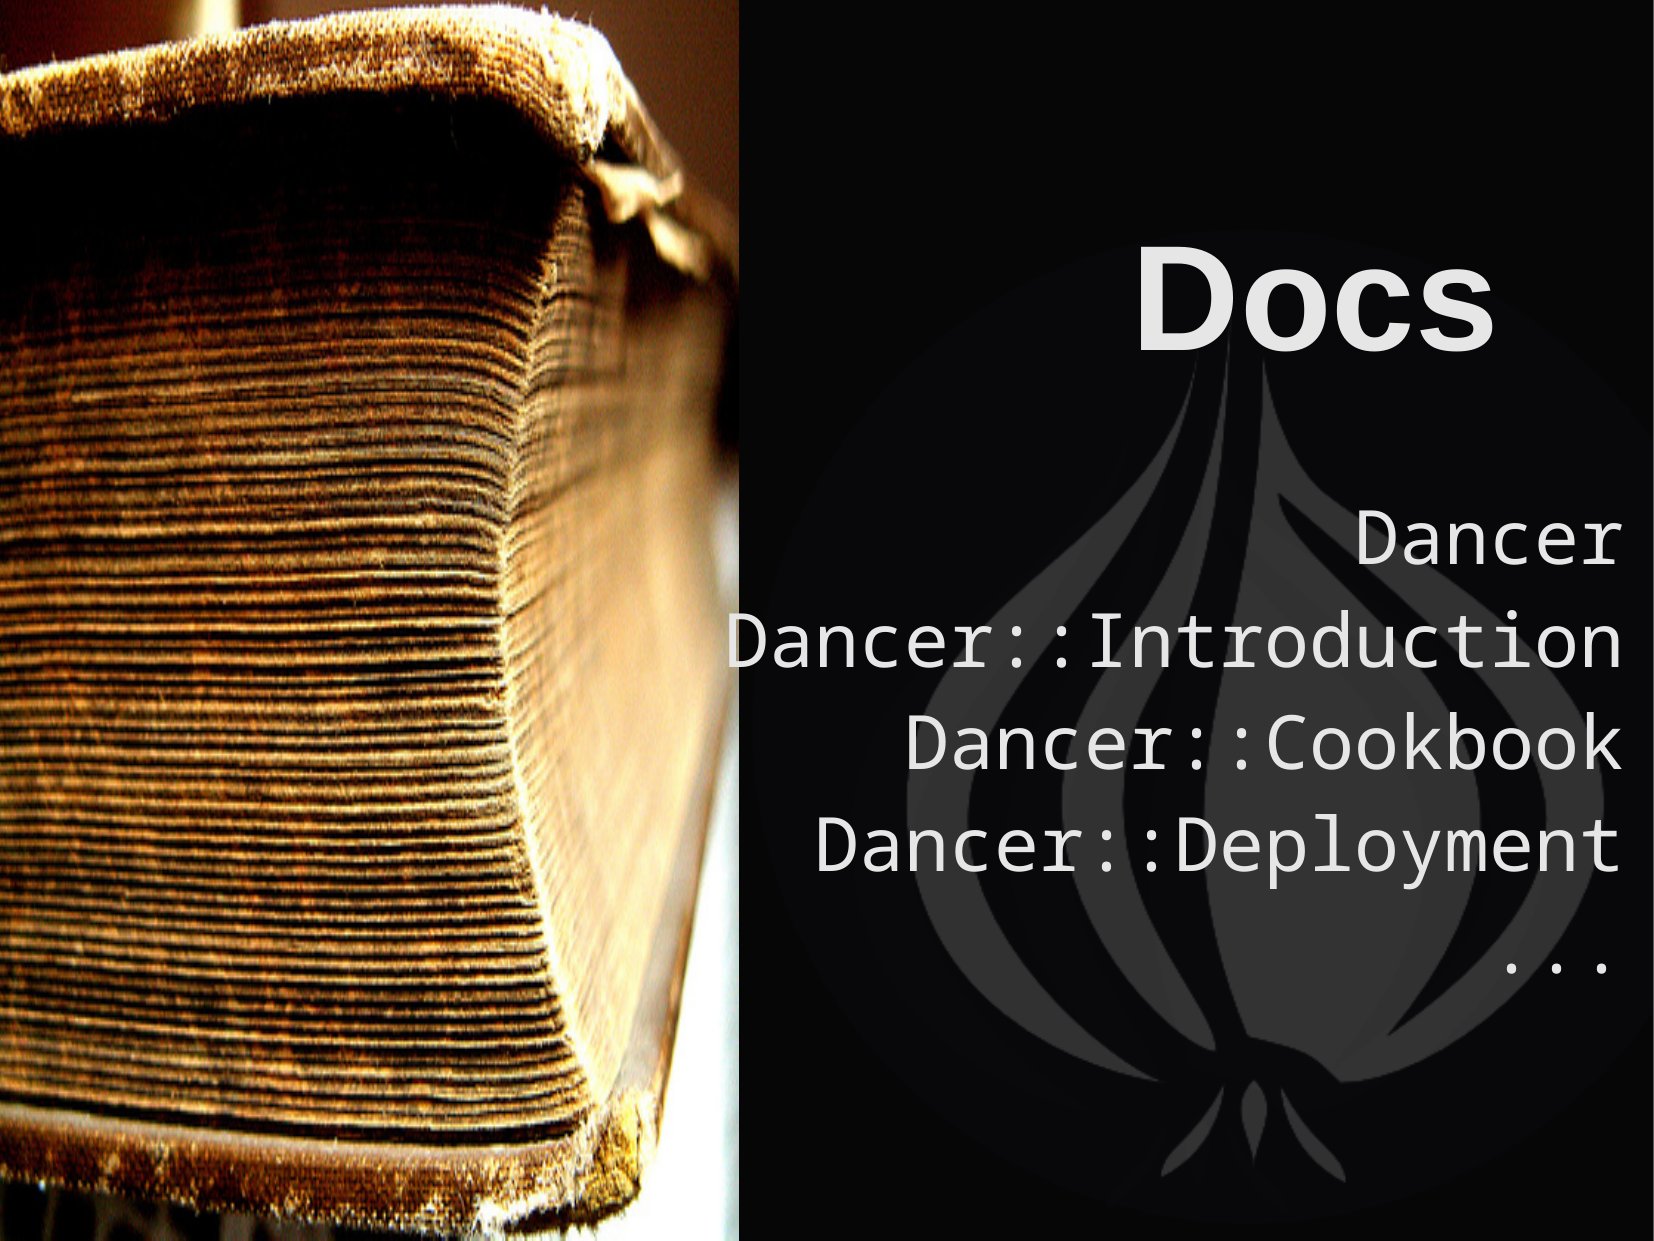

# Docs
Dancer
Dancer::Introduction
Dancer::Cookbook
Dancer::Deployment
...